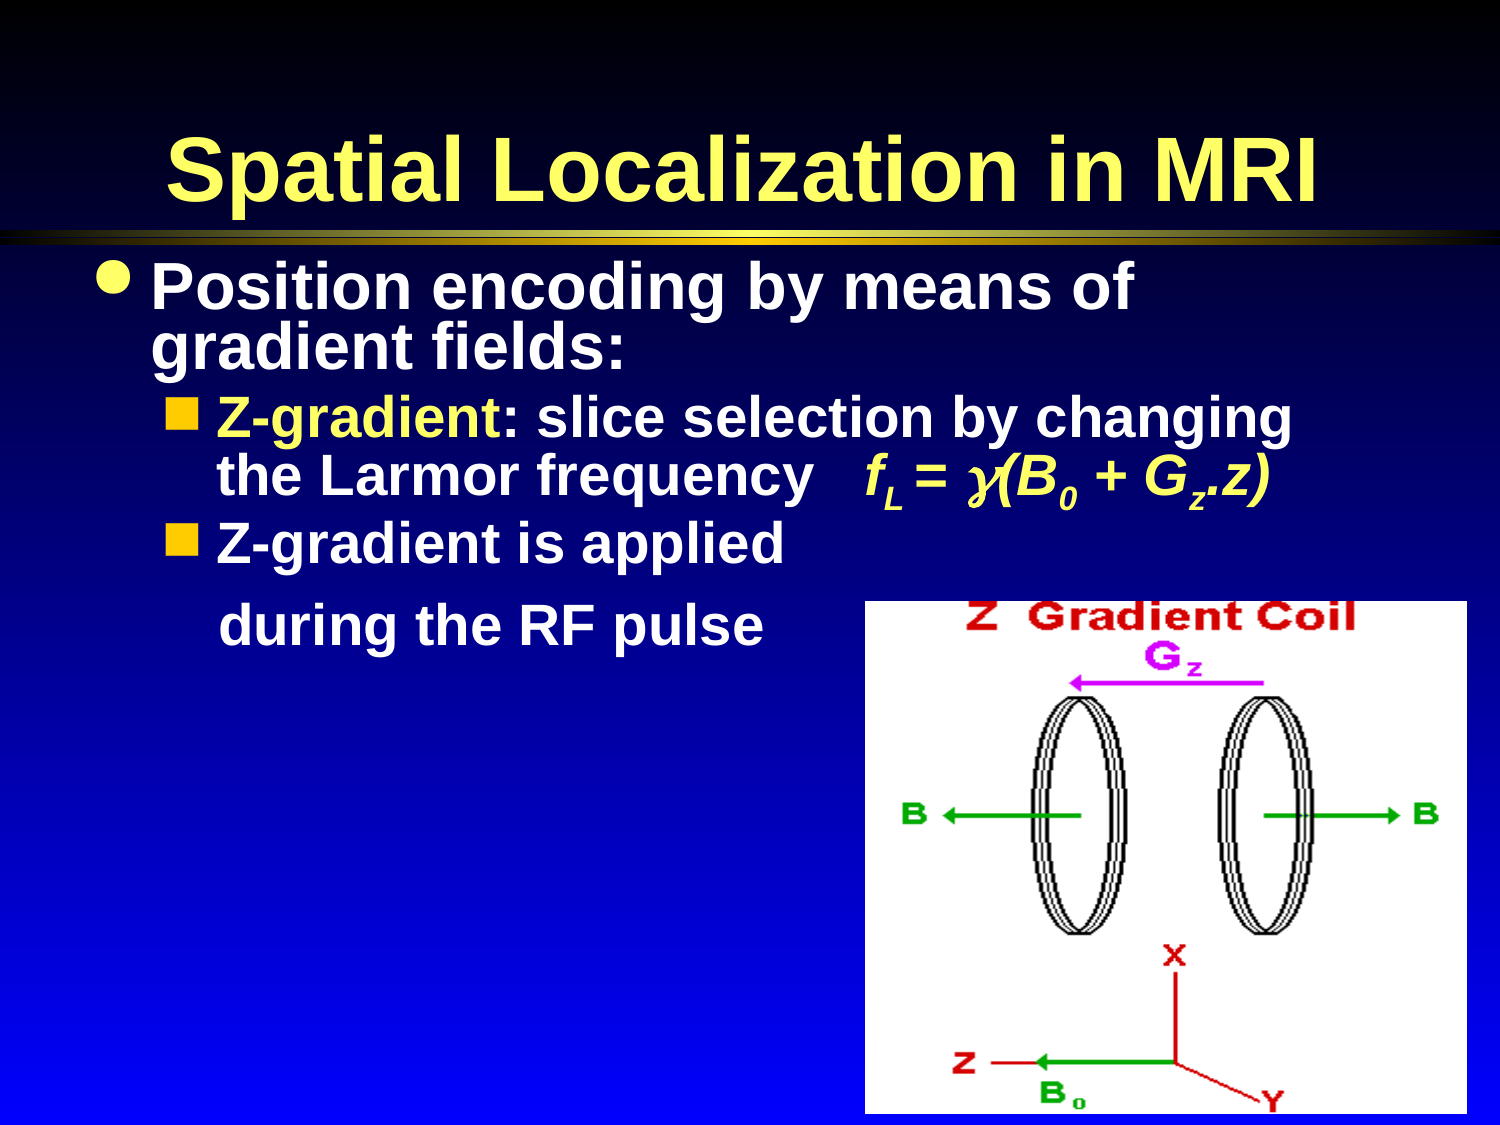

# Spatial Localization in MRI
Position encoding by means of gradient fields:
Z-gradient: slice selection by changing the Larmor frequency fL = (B0 + Gz.z)
Z-gradient is applied
 during the RF pulse